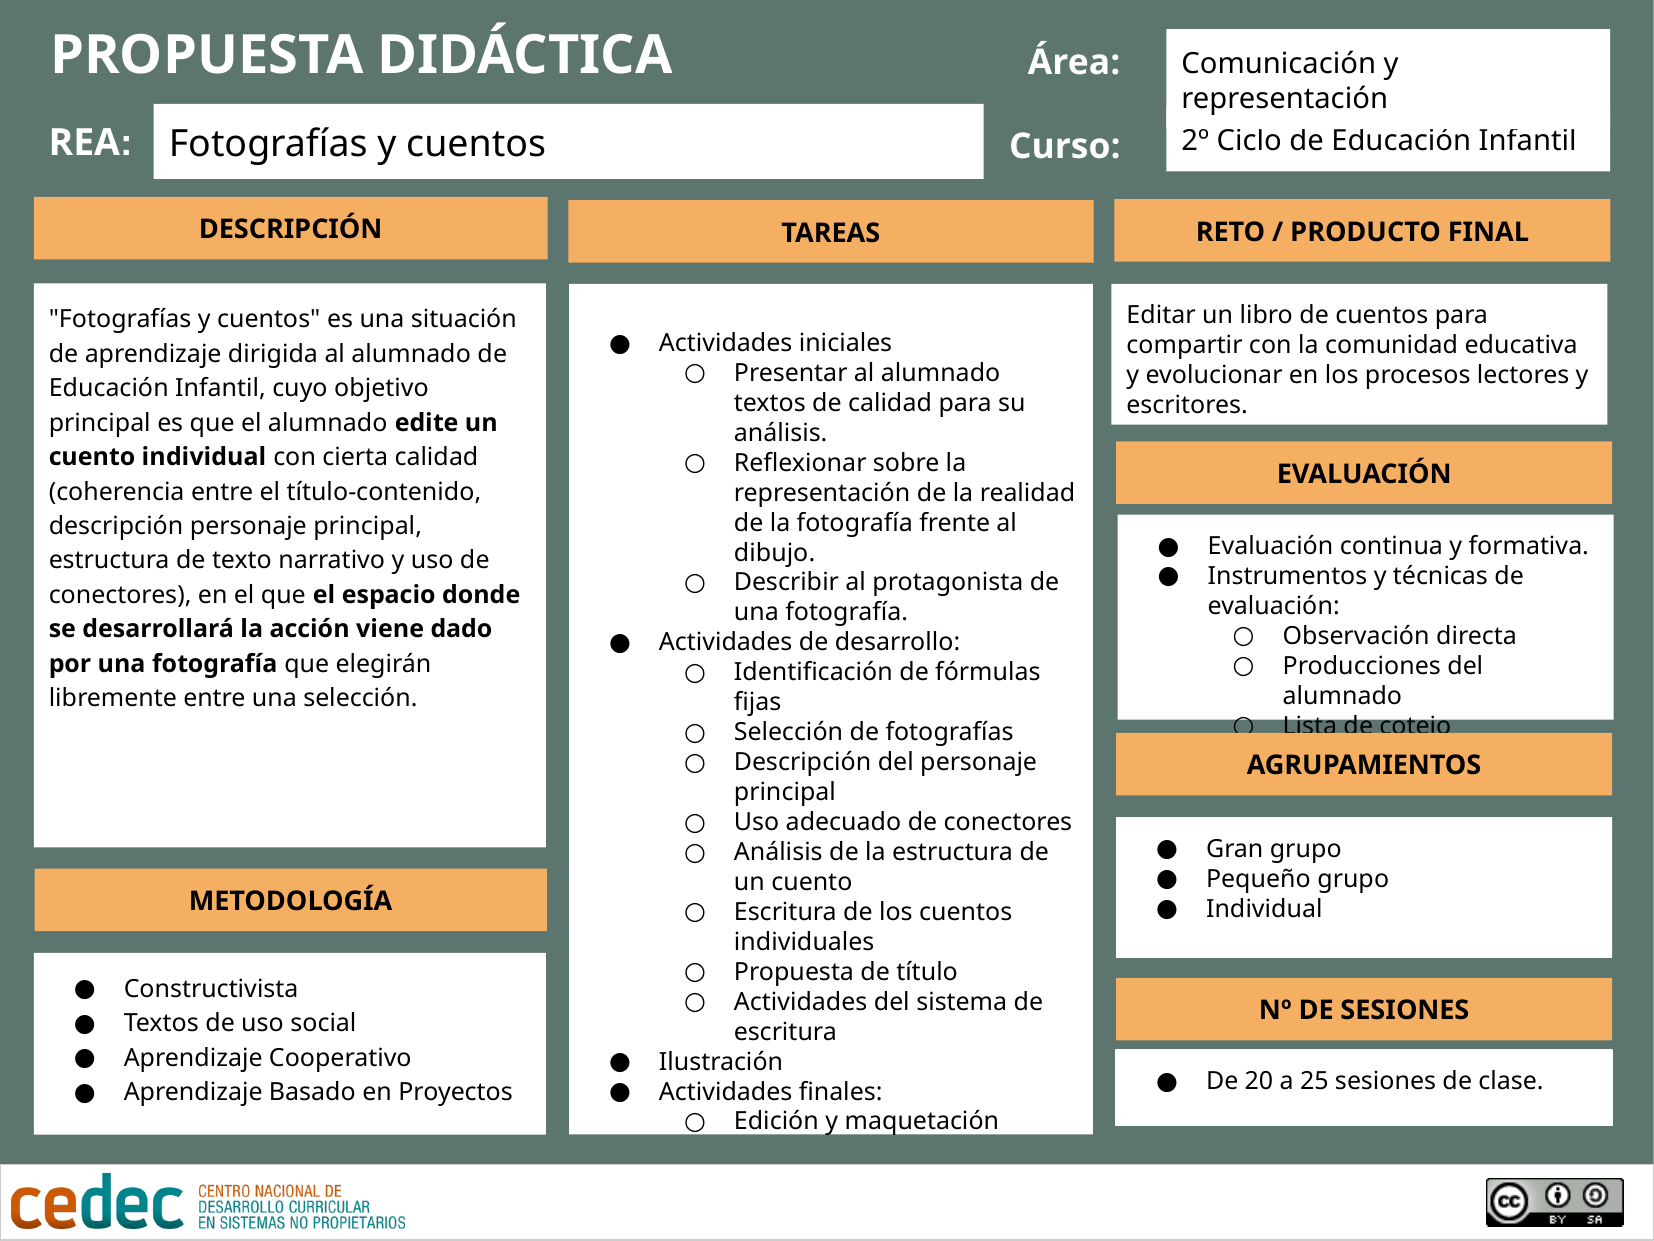

PROPUESTA DIDÁCTICA
Comunicación y representación
Área:
Fotografías y cuentos
2º Ciclo de Educación Infantil
REA:
Curso:
DESCRIPCIÓN
RETO / PRODUCTO FINAL
TAREAS
"Fotografías y cuentos" es una situación de aprendizaje dirigida al alumnado de Educación Infantil, cuyo objetivo principal es que el alumnado edite un cuento individual con cierta calidad (coherencia entre el título-contenido, descripción personaje principal, estructura de texto narrativo y uso de conectores), en el que el espacio donde se desarrollará la acción viene dado por una fotografía que elegirán libremente entre una selección.
Actividades iniciales
Presentar al alumnado textos de calidad para su análisis.
Reflexionar sobre la representación de la realidad de la fotografía frente al dibujo.
Describir al protagonista de una fotografía.
Actividades de desarrollo:
Identificación de fórmulas fijas
Selección de fotografías
Descripción del personaje principal
Uso adecuado de conectores
Análisis de la estructura de un cuento
Escritura de los cuentos individuales
Propuesta de título
Actividades del sistema de escritura
Ilustración
Actividades finales:
Edición y maquetación
Editar un libro de cuentos para compartir con la comunidad educativa y evolucionar en los procesos lectores y escritores.
EVALUACIÓN
Evaluación continua y formativa.
Instrumentos y técnicas de evaluación:
Observación directa
Producciones del alumnado
Lista de cotejo
AGRUPAMIENTOS
Gran grupo
Pequeño grupo
Individual
METODOLOGÍA
Constructivista
Textos de uso social
Aprendizaje Cooperativo
Aprendizaje Basado en Proyectos
Nº DE SESIONES
De 20 a 25 sesiones de clase.